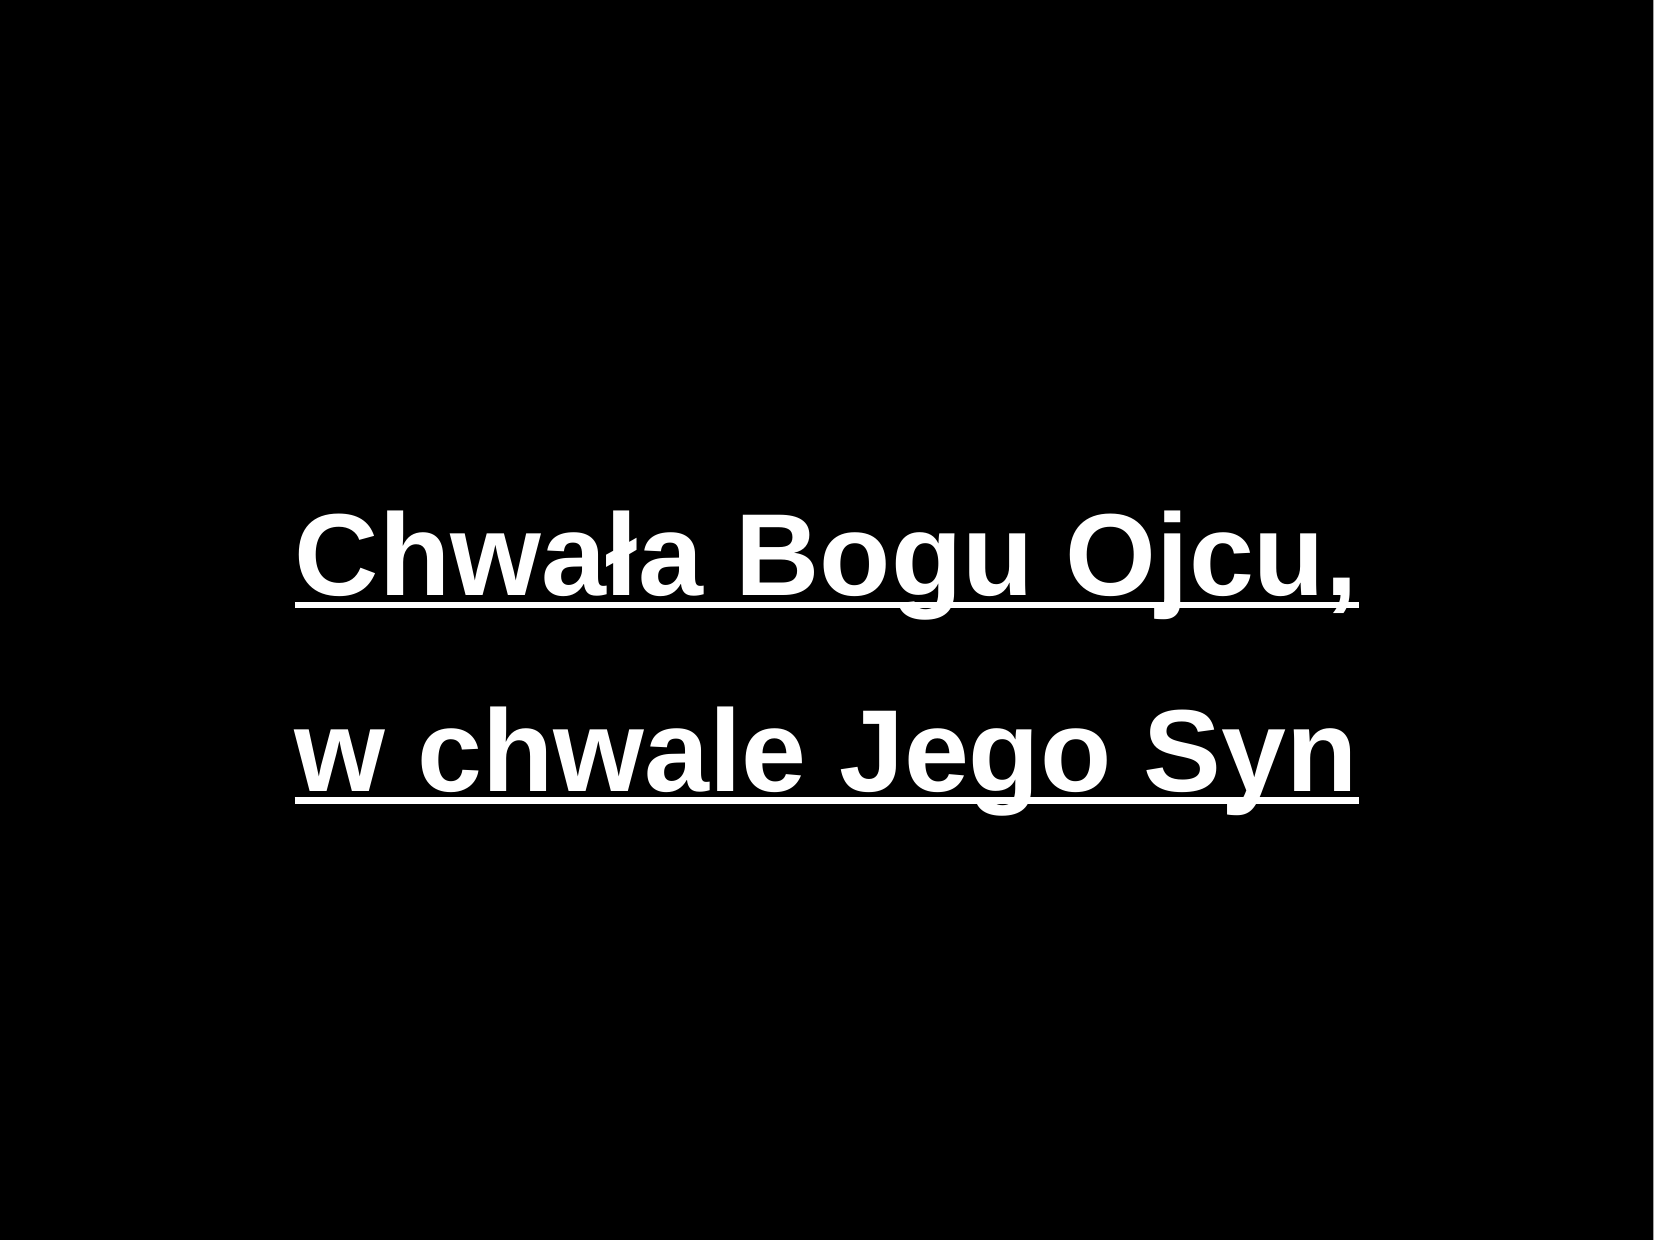

# Chwała Bogu Ojcu,
w chwale Jego Syn